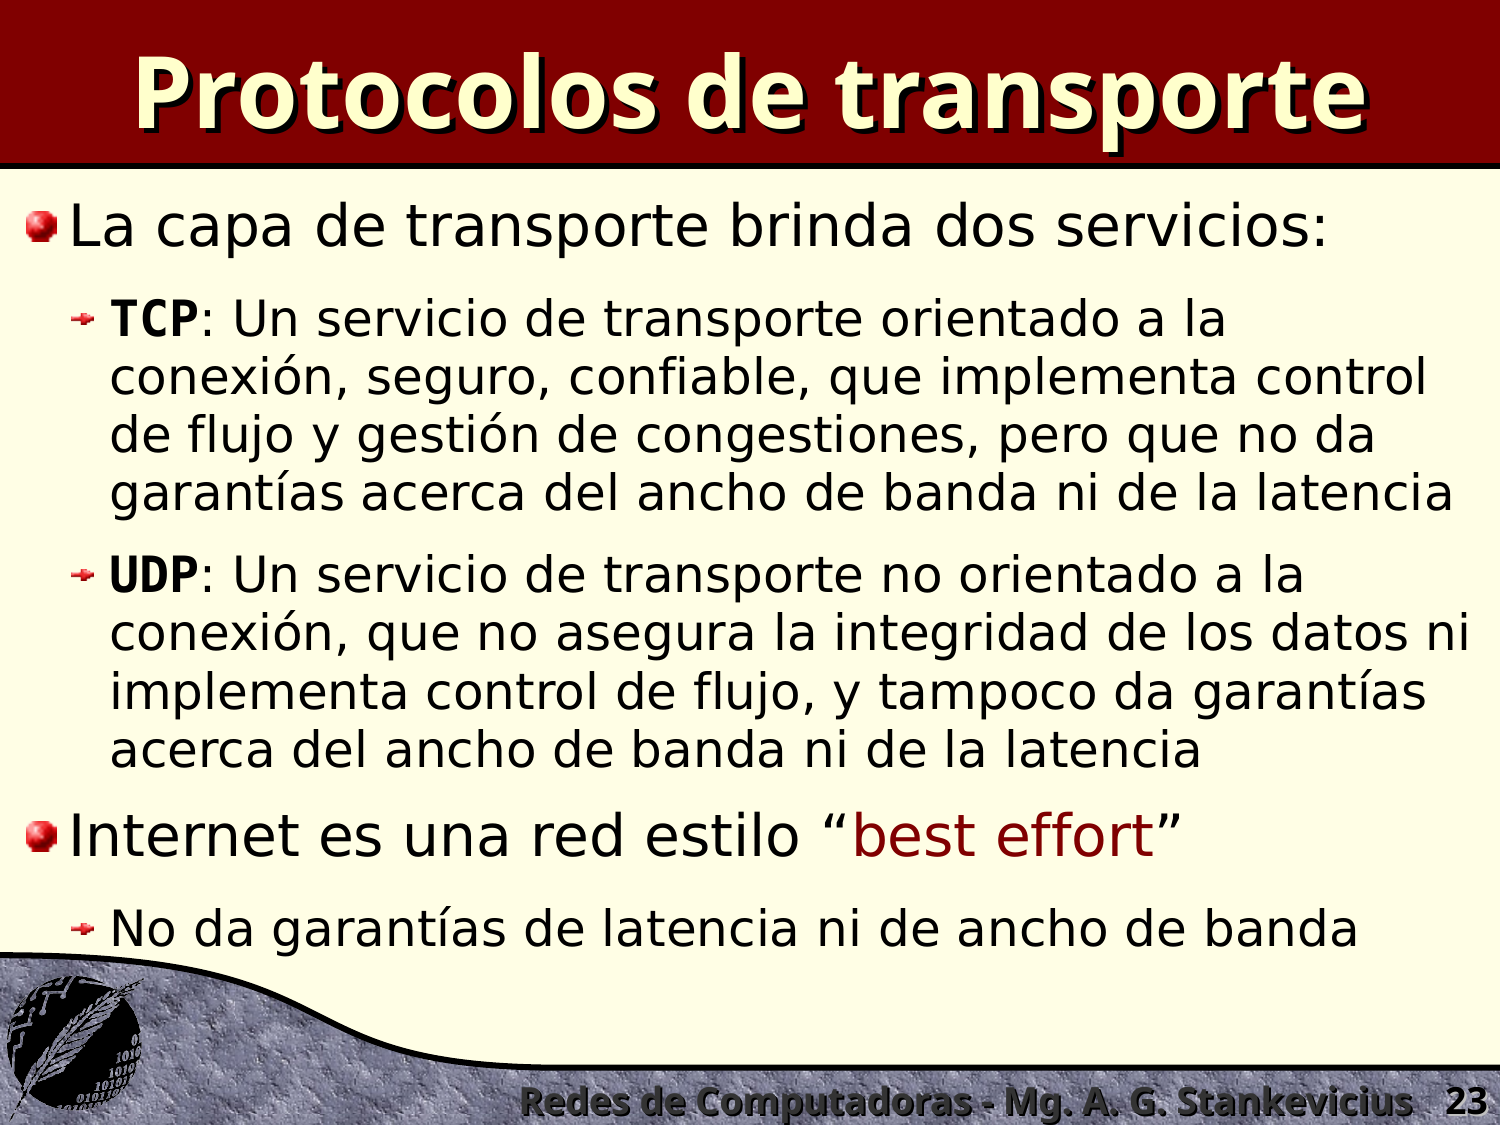

# Protocolos de transporte
La capa de transporte brinda dos servicios:
TCP: Un servicio de transporte orientado a la conexión, seguro, confiable, que implementa control de flujo y gestión de congestiones, pero que no da garantías acerca del ancho de banda ni de la latencia
UDP: Un servicio de transporte no orientado a la conexión, que no asegura la integridad de los datos ni implementa control de flujo, y tampoco da garantías acerca del ancho de banda ni de la latencia
Internet es una red estilo “best effort”
No da garantías de latencia ni de ancho de banda
23